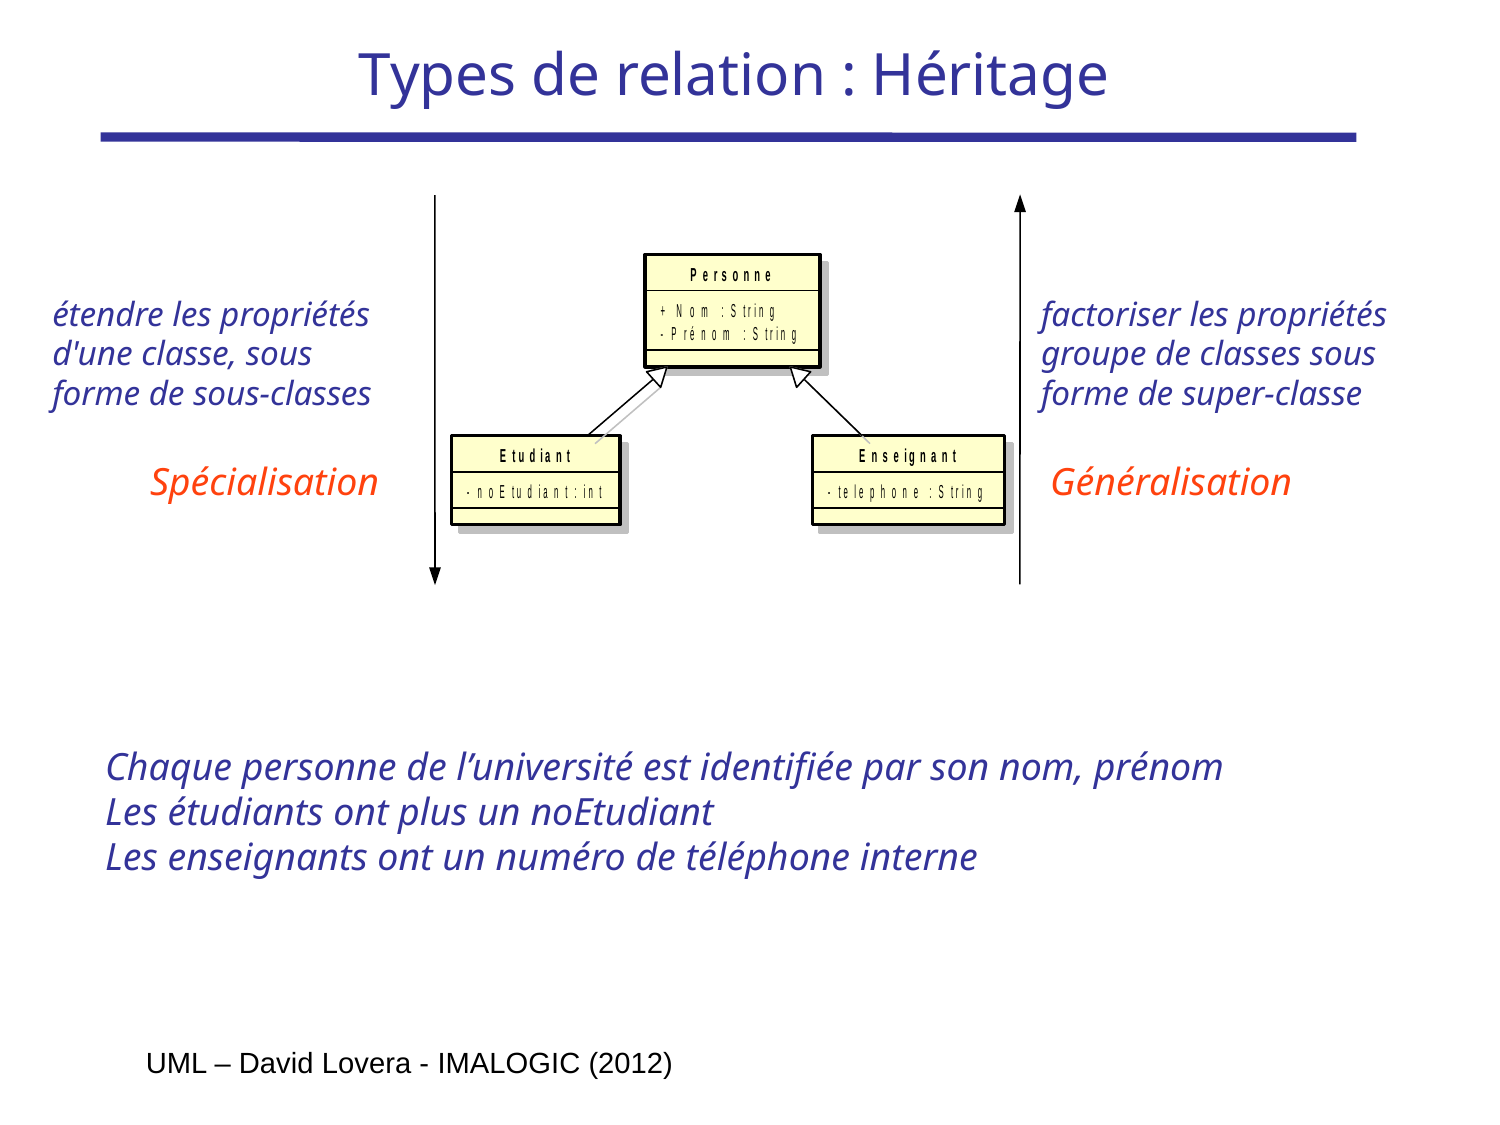

Types de relation : Héritage
étendre les propriétés
d'une classe, sous
forme de sous-classes
factoriser les propriétés
groupe de classes sous
forme de super-classe
Spécialisation
Généralisation
Chaque personne de l’université est identifiée par son nom, prénom
Les étudiants ont plus un noEtudiant
Les enseignants ont un numéro de téléphone interne
# UML – David Lovera - IMALOGIC (2012)